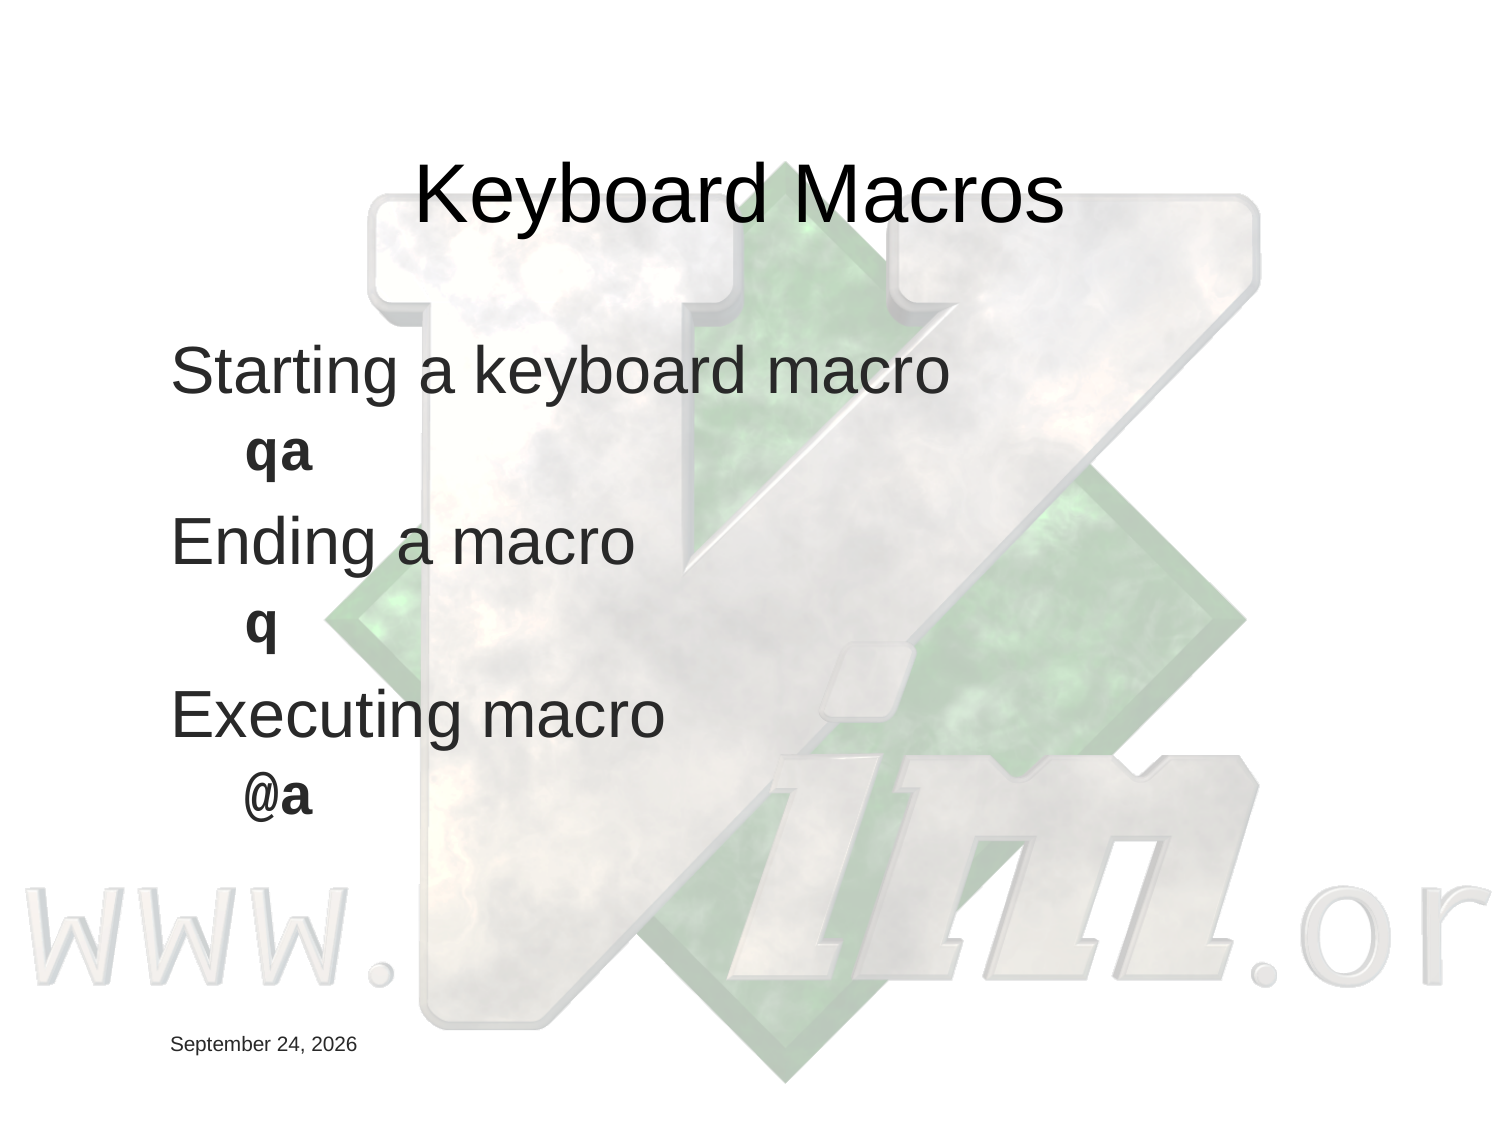

# Keyboard Macros
Starting a keyboard macro
qa
Ending a macro
q
Executing macro
@a